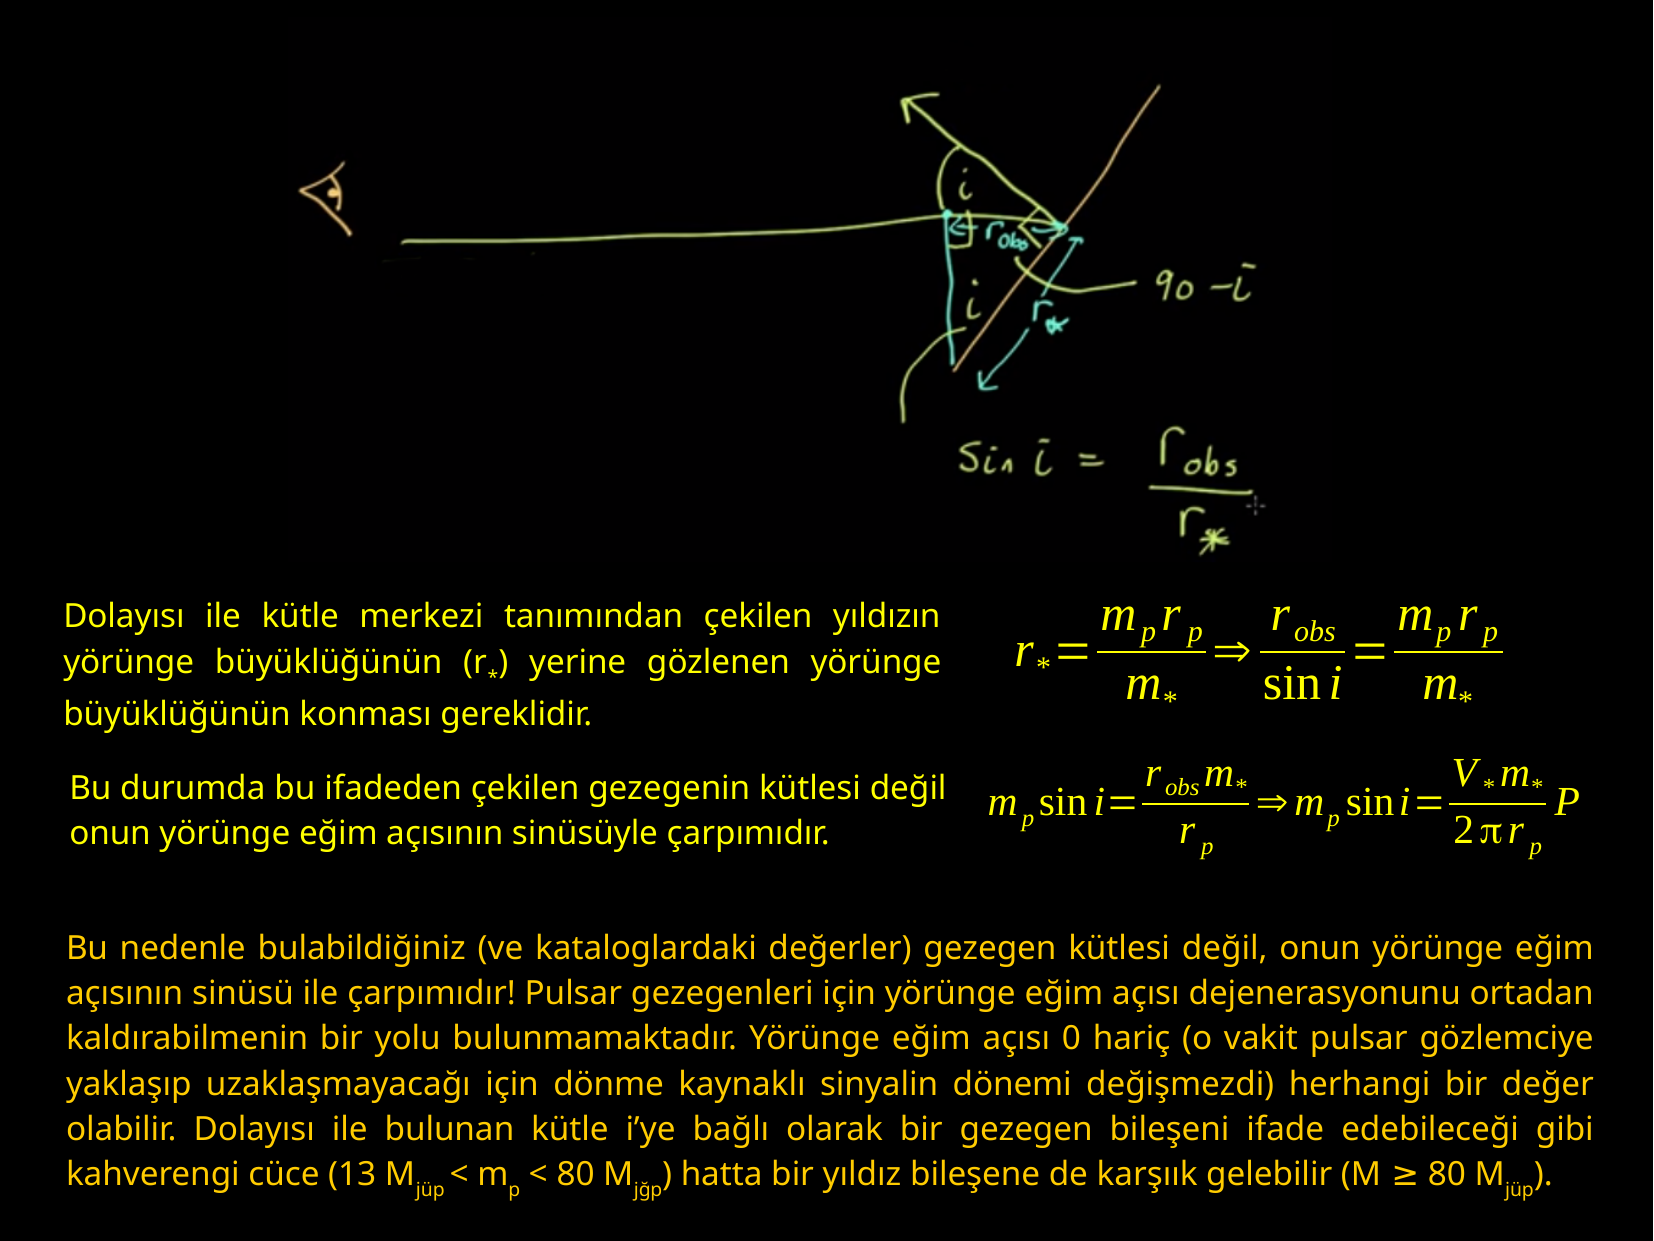

Dolayısı ile kütle merkezi tanımından çekilen yıldızın yörünge büyüklüğünün (r*) yerine gözlenen yörünge büyüklüğünün konması gereklidir.
Bu durumda bu ifadeden çekilen gezegenin kütlesi değil onun yörünge eğim açısının sinüsüyle çarpımıdır.
Bu nedenle bulabildiğiniz (ve kataloglardaki değerler) gezegen kütlesi değil, onun yörünge eğim açısının sinüsü ile çarpımıdır! Pulsar gezegenleri için yörünge eğim açısı dejenerasyonunu ortadan kaldırabilmenin bir yolu bulunmamaktadır. Yörünge eğim açısı 0 hariç (o vakit pulsar gözlemciye yaklaşıp uzaklaşmayacağı için dönme kaynaklı sinyalin dönemi değişmezdi) herhangi bir değer olabilir. Dolayısı ile bulunan kütle i’ye bağlı olarak bir gezegen bileşeni ifade edebileceği gibi kahverengi cüce (13 Mjüp < mp < 80 Mjğp) hatta bir yıldız bileşene de karşıık gelebilir (M ≥ 80 Mjüp).